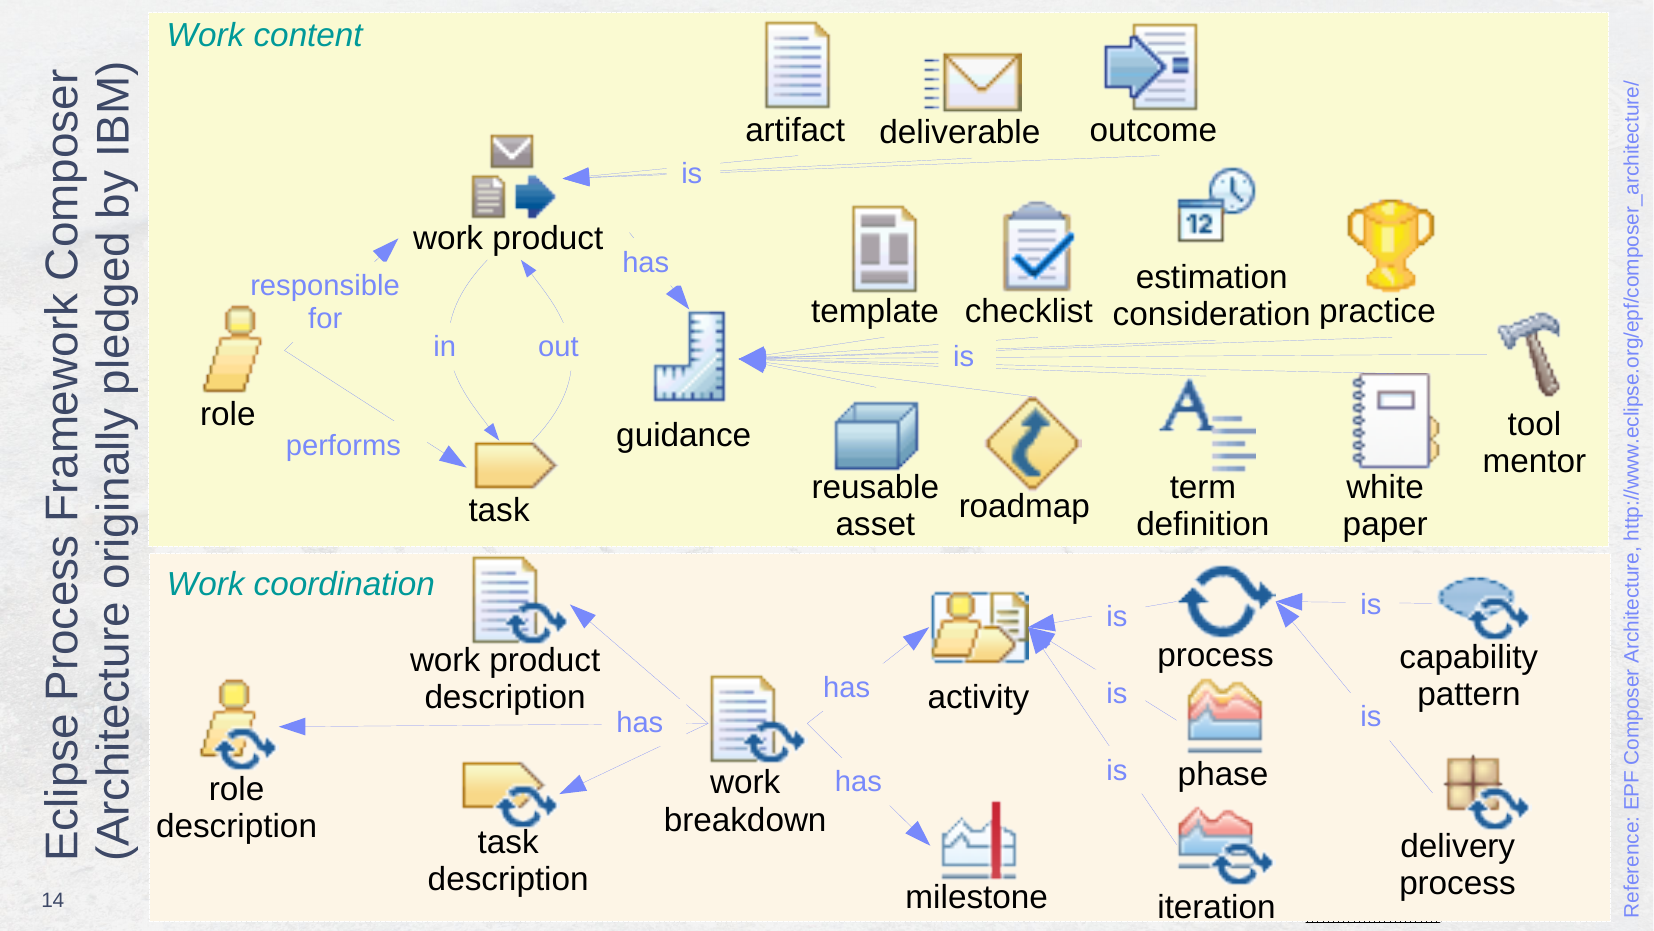

Work content
artifact
outcome
deliverable
is
work product
has
estimation consideration
responsible for
template
checklist
practice
in
out
is
role
tool mentor
# Eclipse Process Framework Composer (Architecture originally pledged by IBM)
guidance
performs
Reference: EPF Composer Architecture, http://www.eclipse.org/epf/composer_architecture/
reusable asset
term definition
white paper
roadmap
task
Work coordination
is
is
process
capability pattern
work product description
has
is
activity
is
has
is
phase
work breakdown
has
role description
task description
delivery process
milestone
iteration
Systems Approaches
January 2025